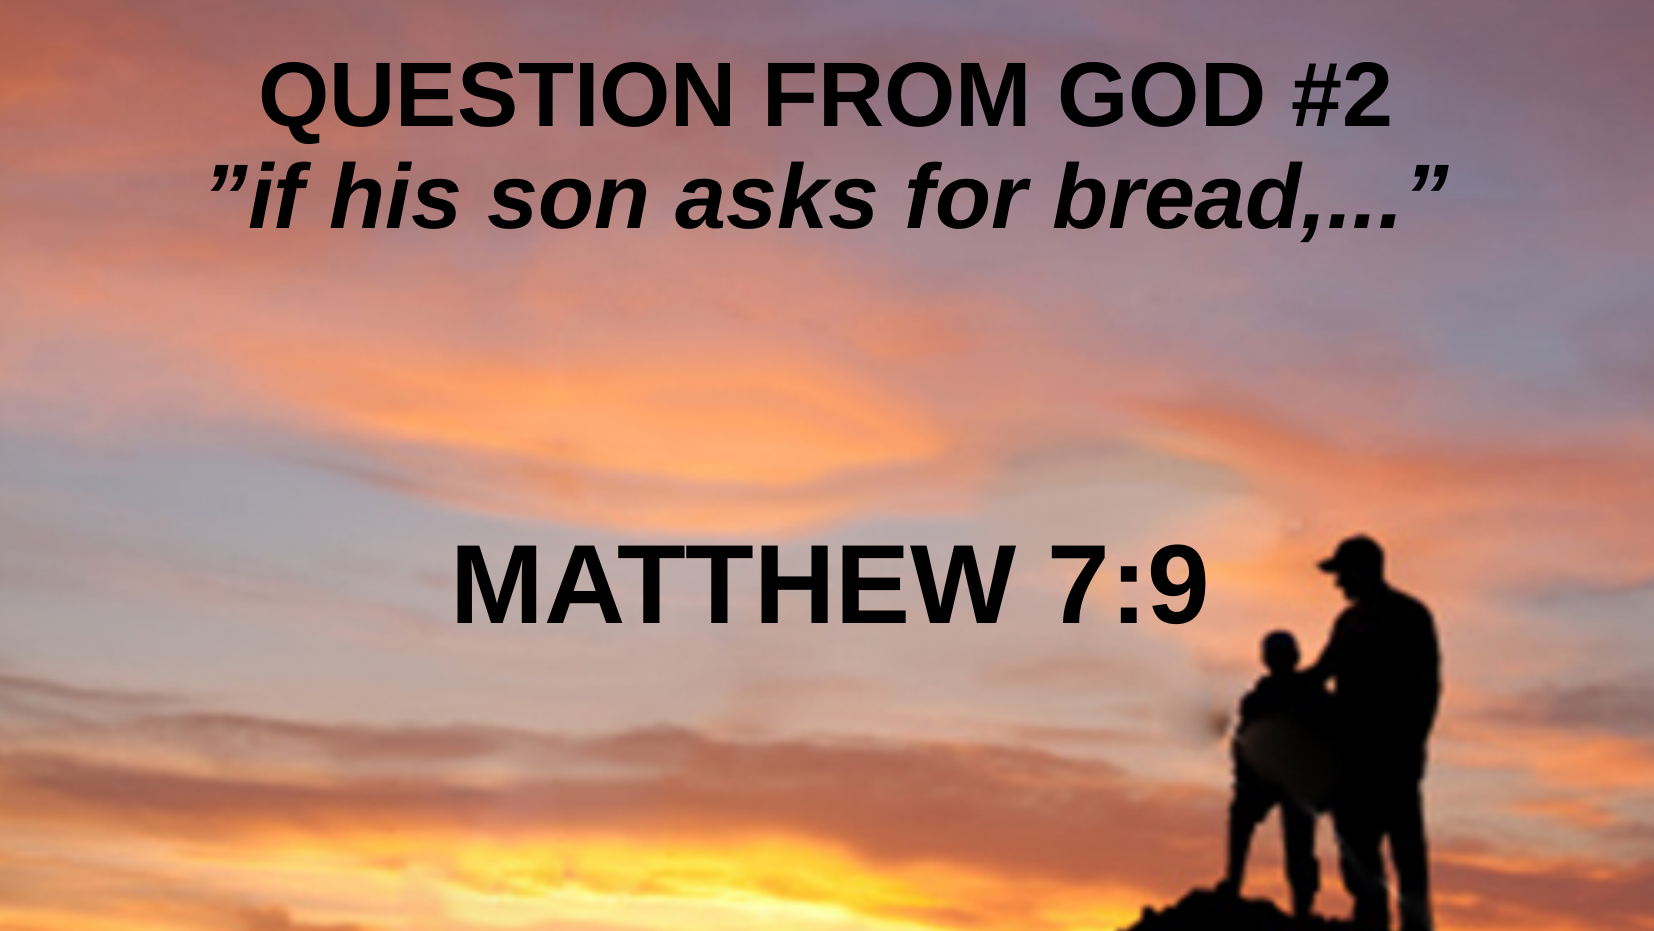

# QUESTION FROM GOD #2 ”if his son asks for bread,...”
MATTHEW 7:9